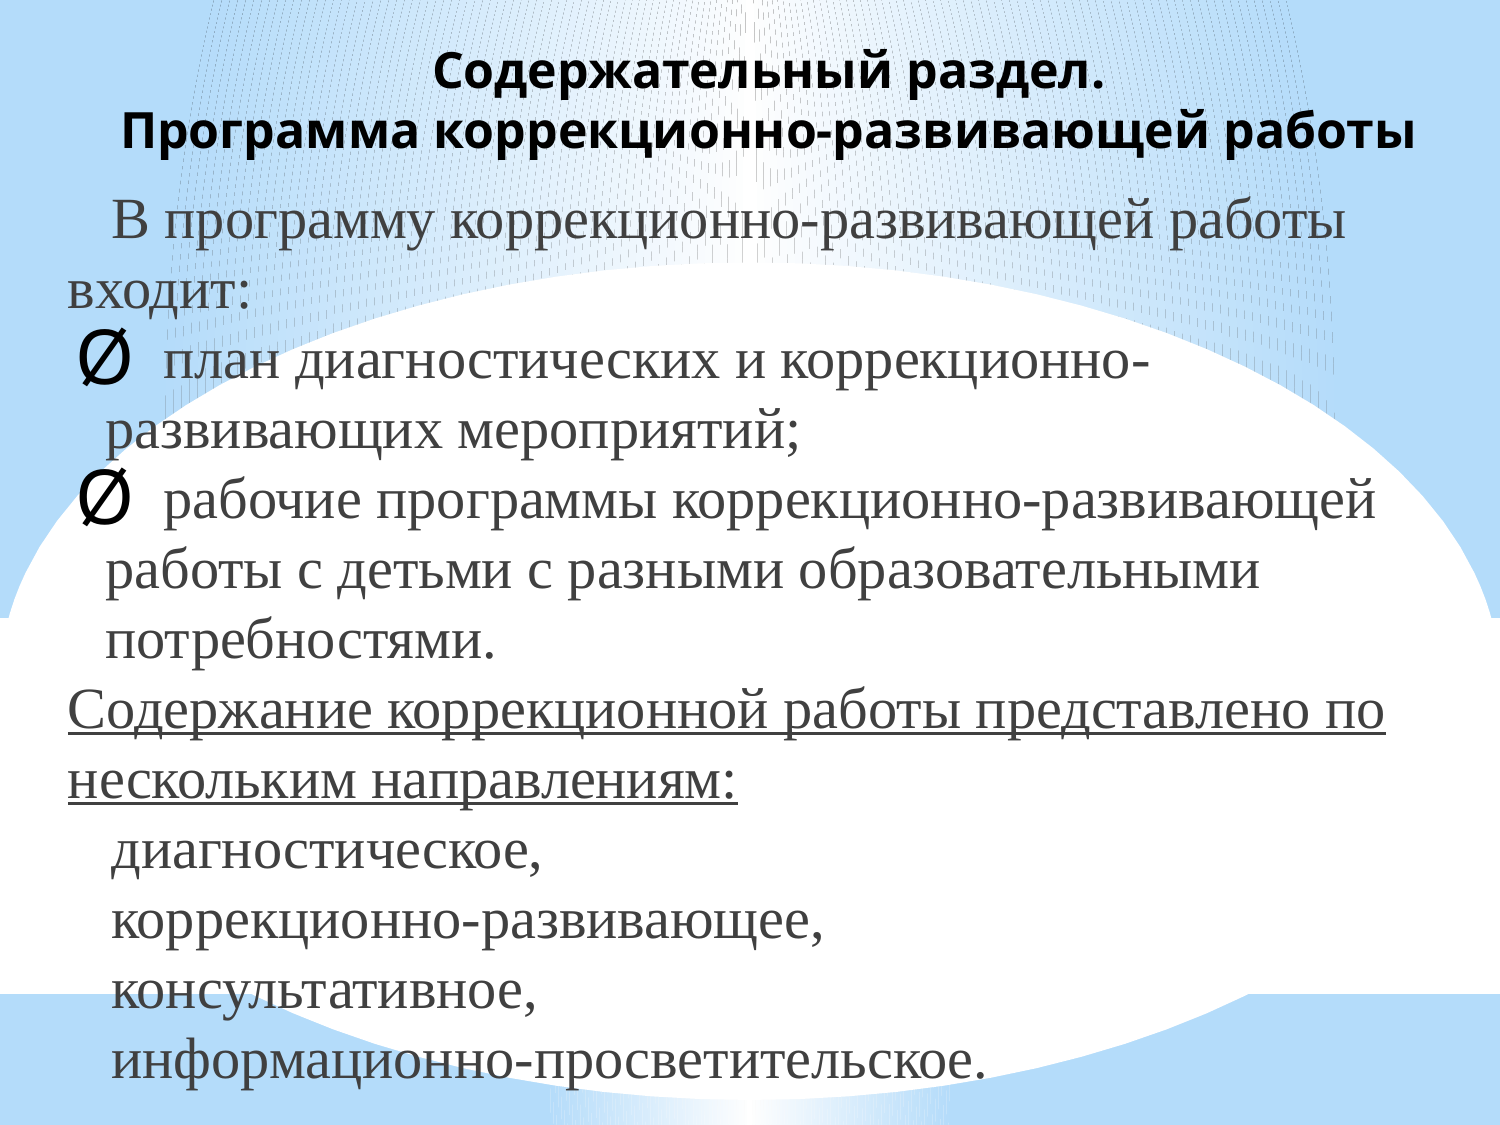

# Содержательный раздел. Программа коррекционно-развивающей работы
 В программу коррекционно-развивающей работы входит:
 план диагностических и коррекционно-развивающих мероприятий;
 рабочие программы коррекционно-развивающей работы с детьми с разными образовательными потребностями.
Содержание коррекционной работы представлено по нескольким направлениям:
 диагностическое,
 коррекционно-развивающее,
 консультативное,
 информационно-просветительское.